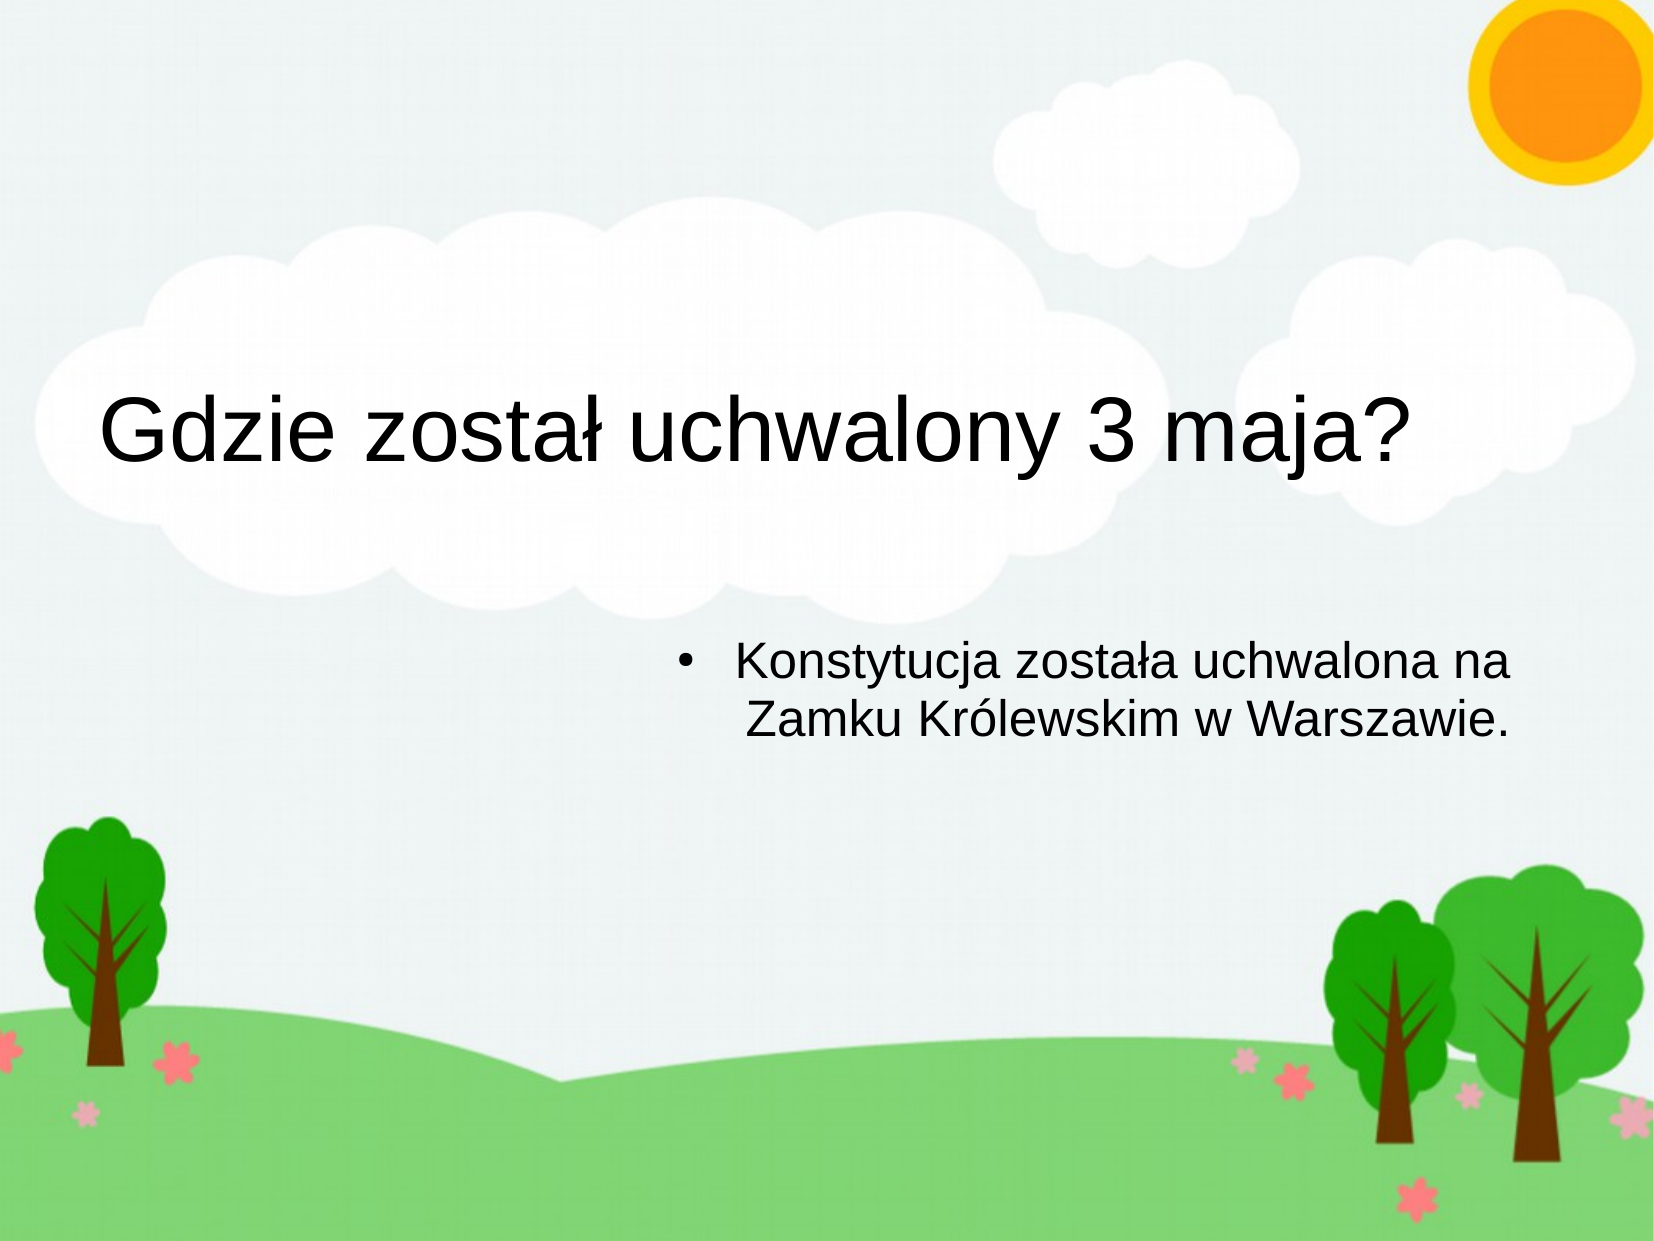

# Gdzie został uchwalony 3 maja?
Konstytucja została uchwalona na Zamku Królewskim w Warszawie.